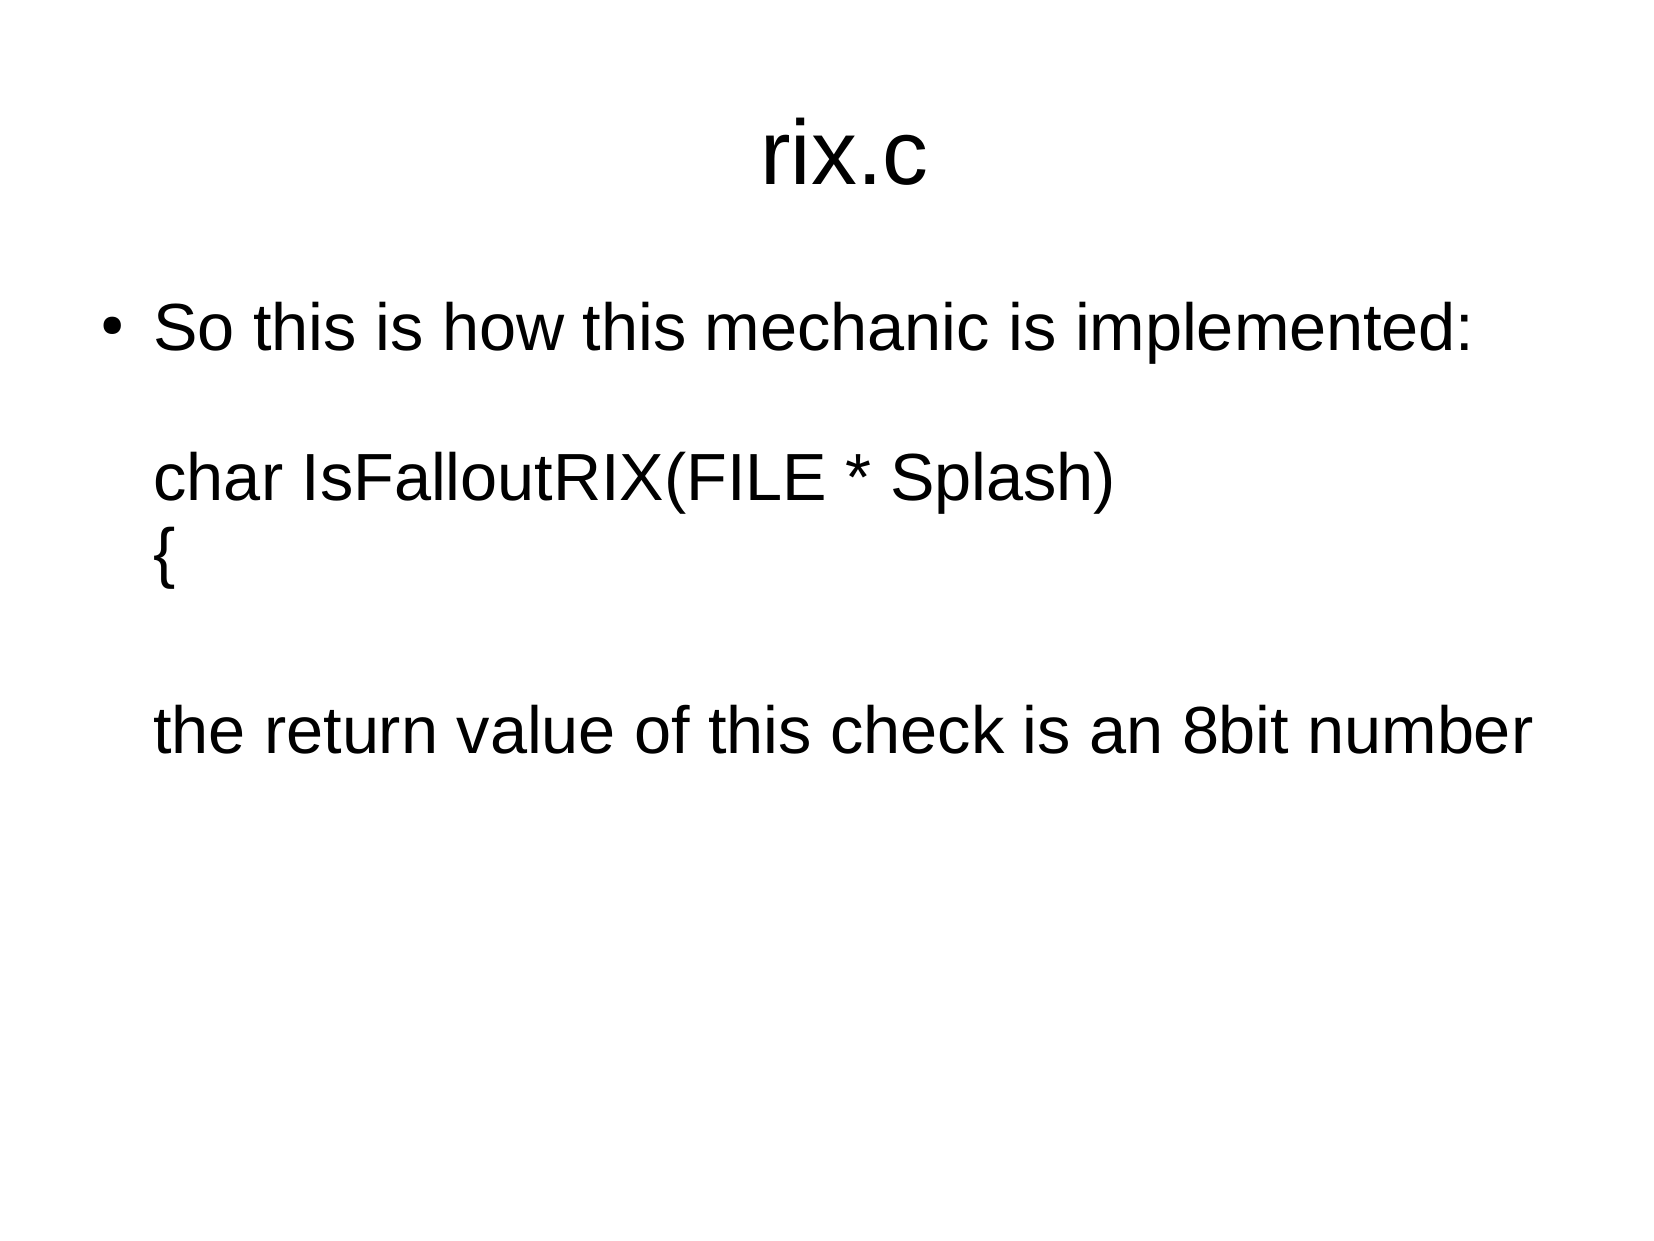

# rix.c
So this is how this mechanic is implemented:
char IsFalloutRIX(FILE * Splash)
{
the return value of this check is an 8bit number